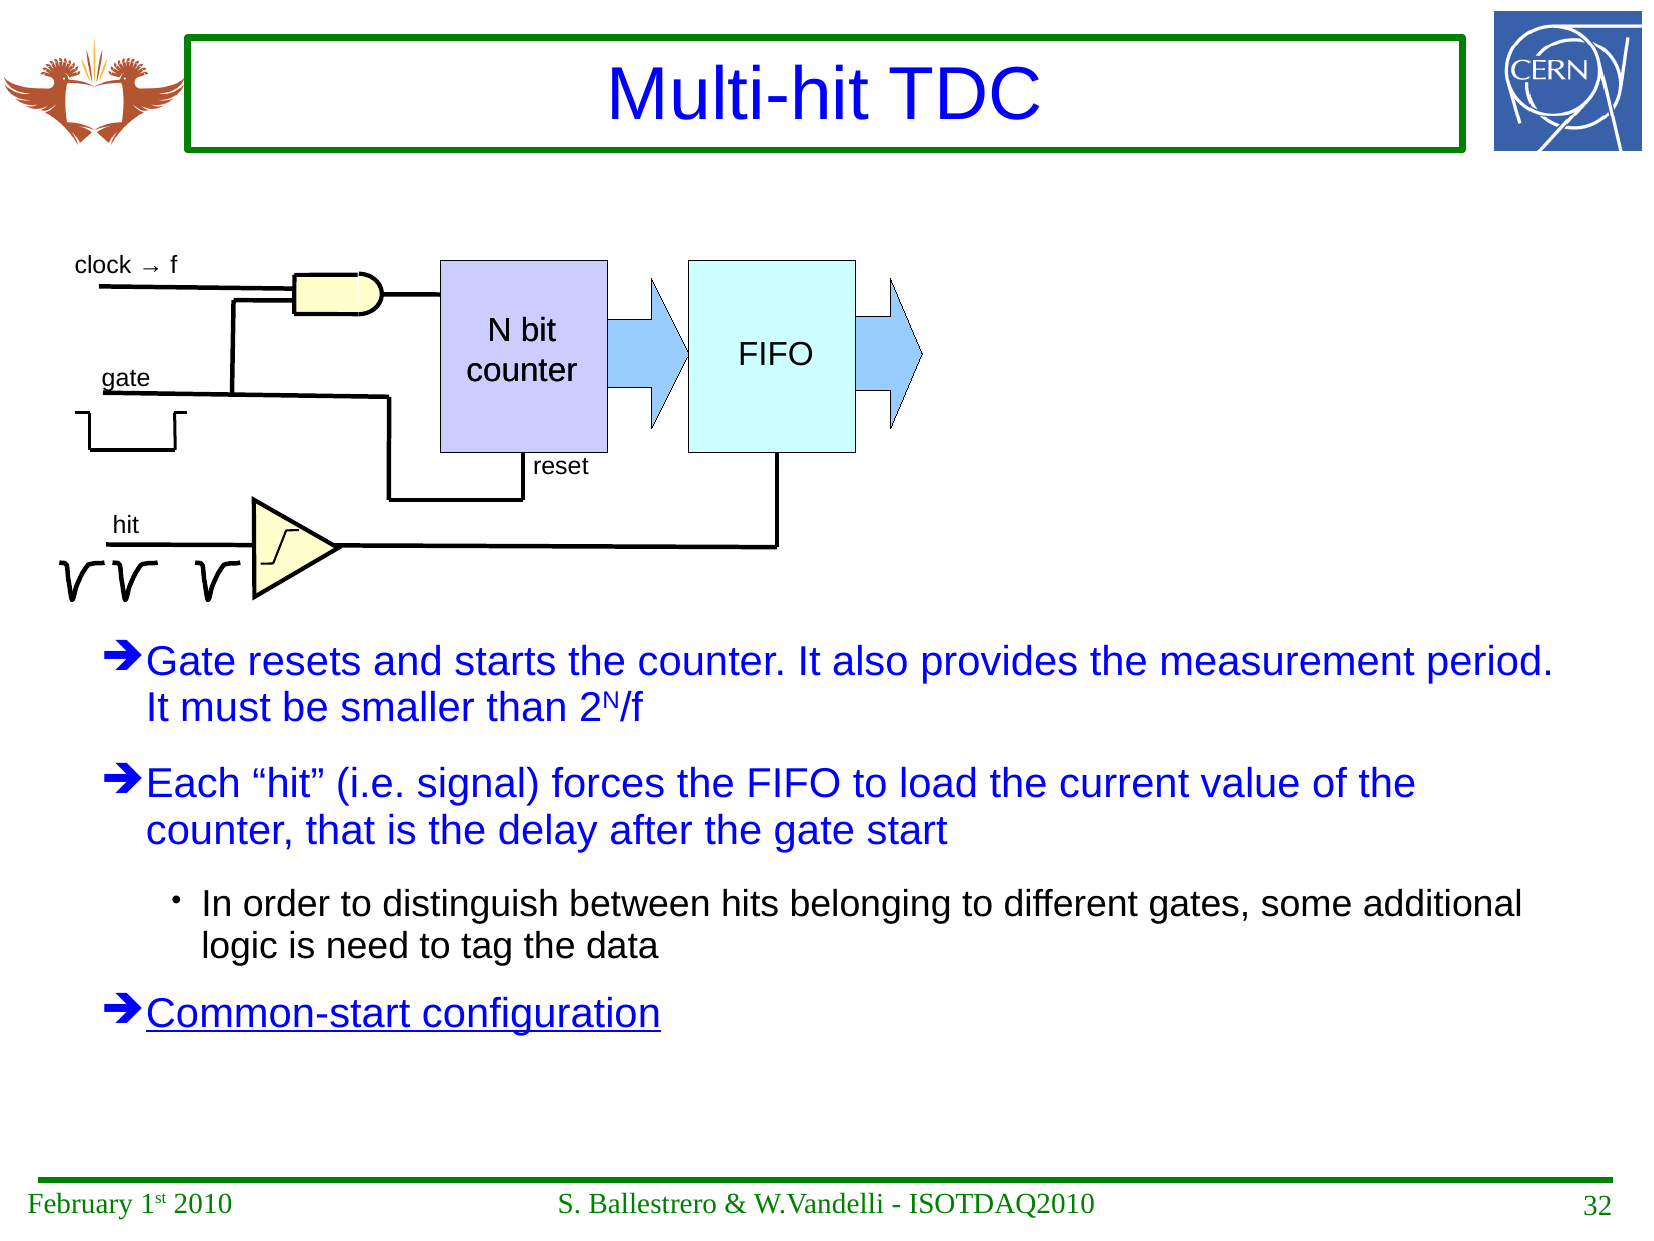

# Multi-hit TDC
clock → f
N bit
counter
N bit
counter
FIFO
gate
reset
hit
Gate resets and starts the counter. It also provides the measurement period. It must be smaller than 2N/f
Each “hit” (i.e. signal) forces the FIFO to load the current value of the counter, that is the delay after the gate start
In order to distinguish between hits belonging to different gates, some additional logic is need to tag the data
Common-start configuration
32